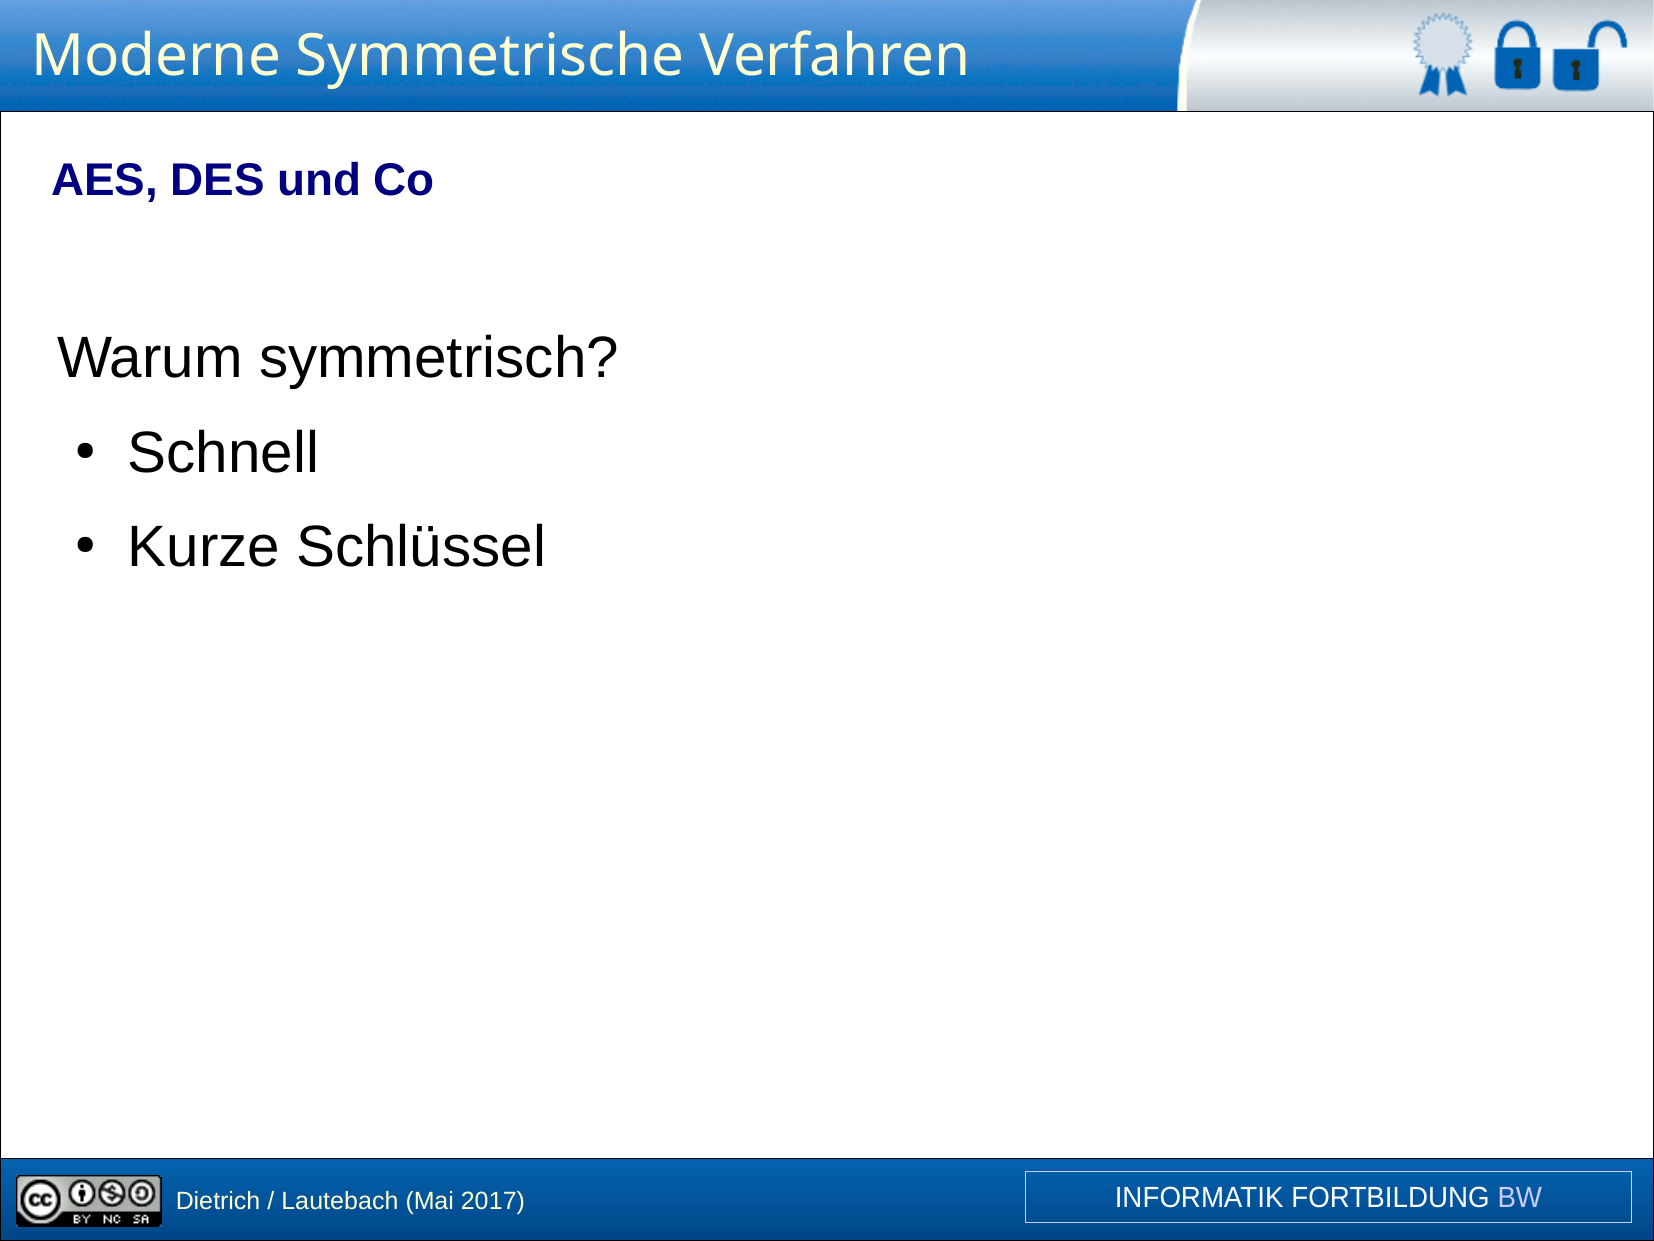

# Moderne Symmetrische Verfahren
AES, DES und Co
Warum symmetrisch?
Schnell
Kurze Schlüssel
23